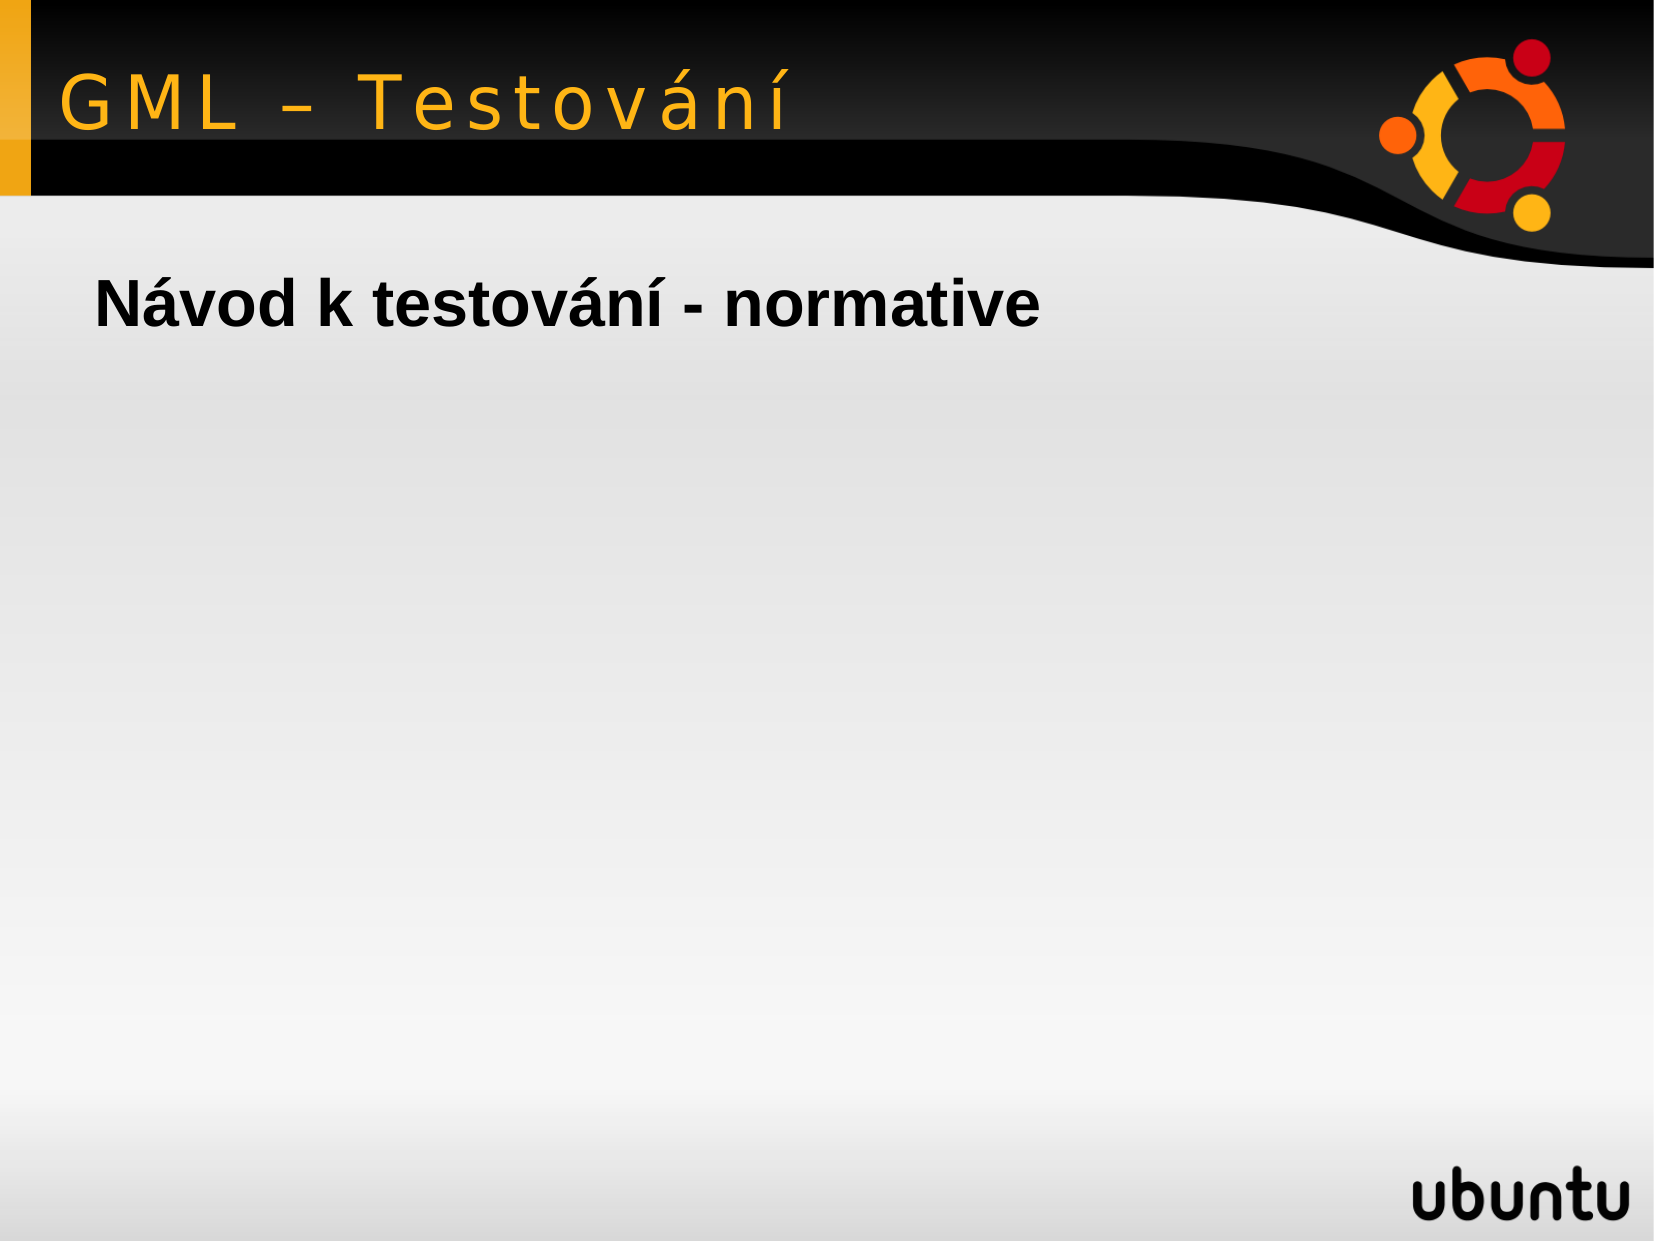

# GML – Testování
Návod k testování - normative